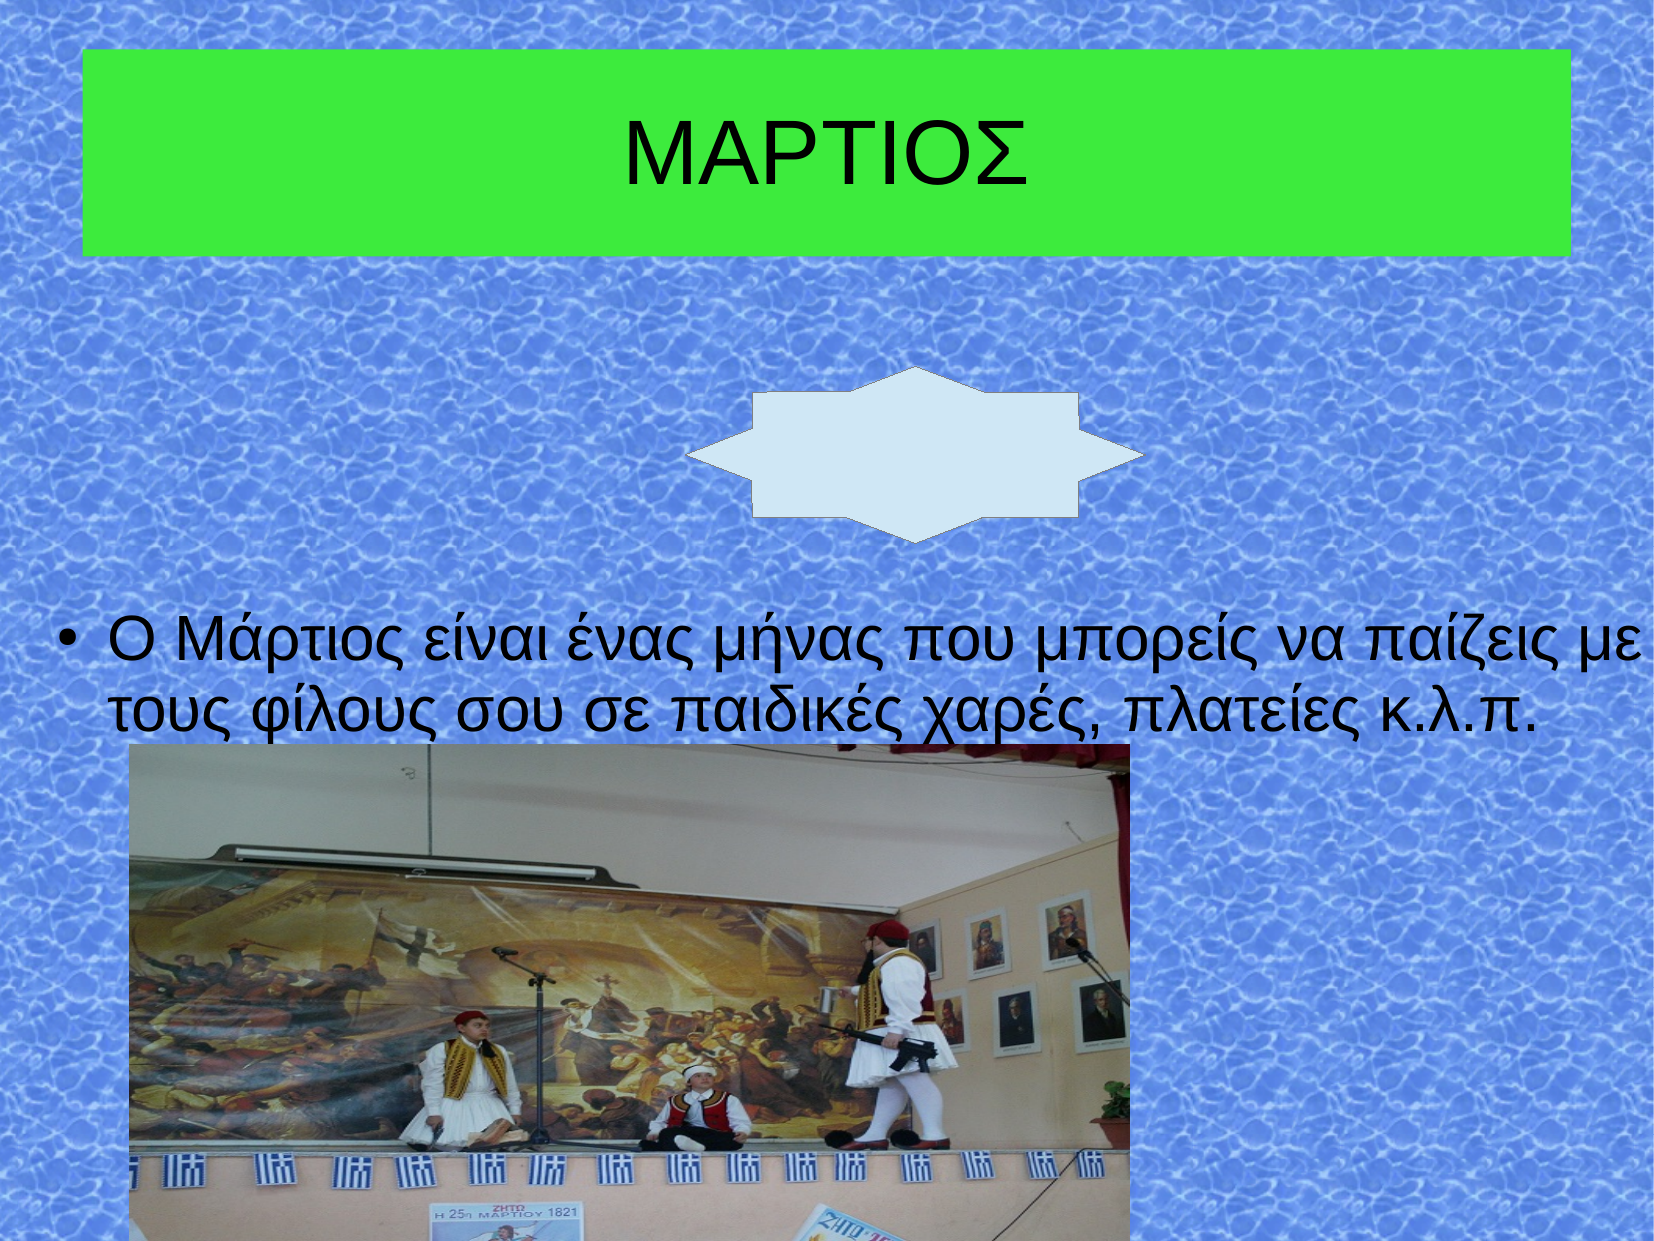

# ΜΑΡΤΙΟΣ
Ο Μάρτιος είναι ένας μήνας που μπορείς να παίζεις με τους φίλους σου σε παιδικές χαρές, πλατείες κ.λ.π.